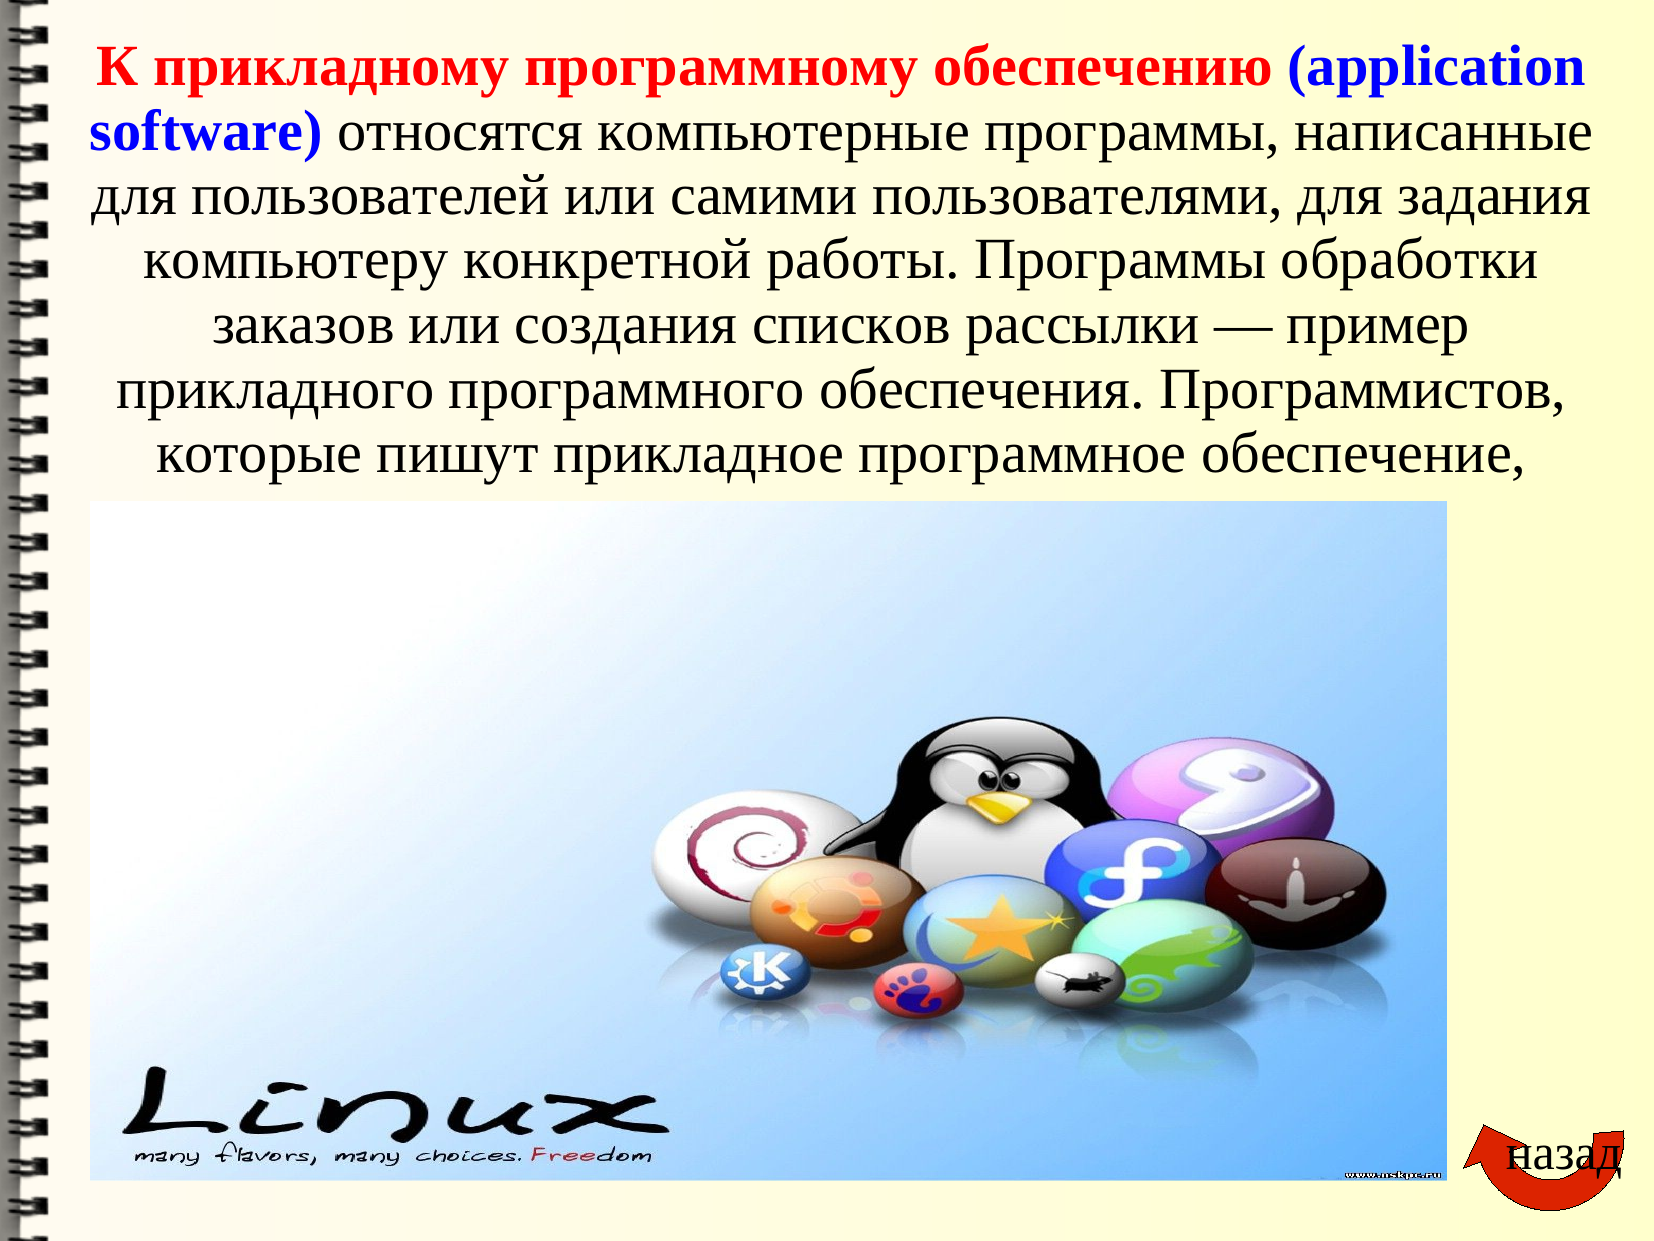

# К прикладному программному обеспечению (application software) относятся компьютерные программы, написанные для пользователей или самими пользователями, для задания компьютеру конкретной работы. Программы обработки заказов или создания списков рассылки — пример прикладного программного обеспечения. Программистов, которые пишут прикладное программное обеспечение, называют прикладными программистами.
назад